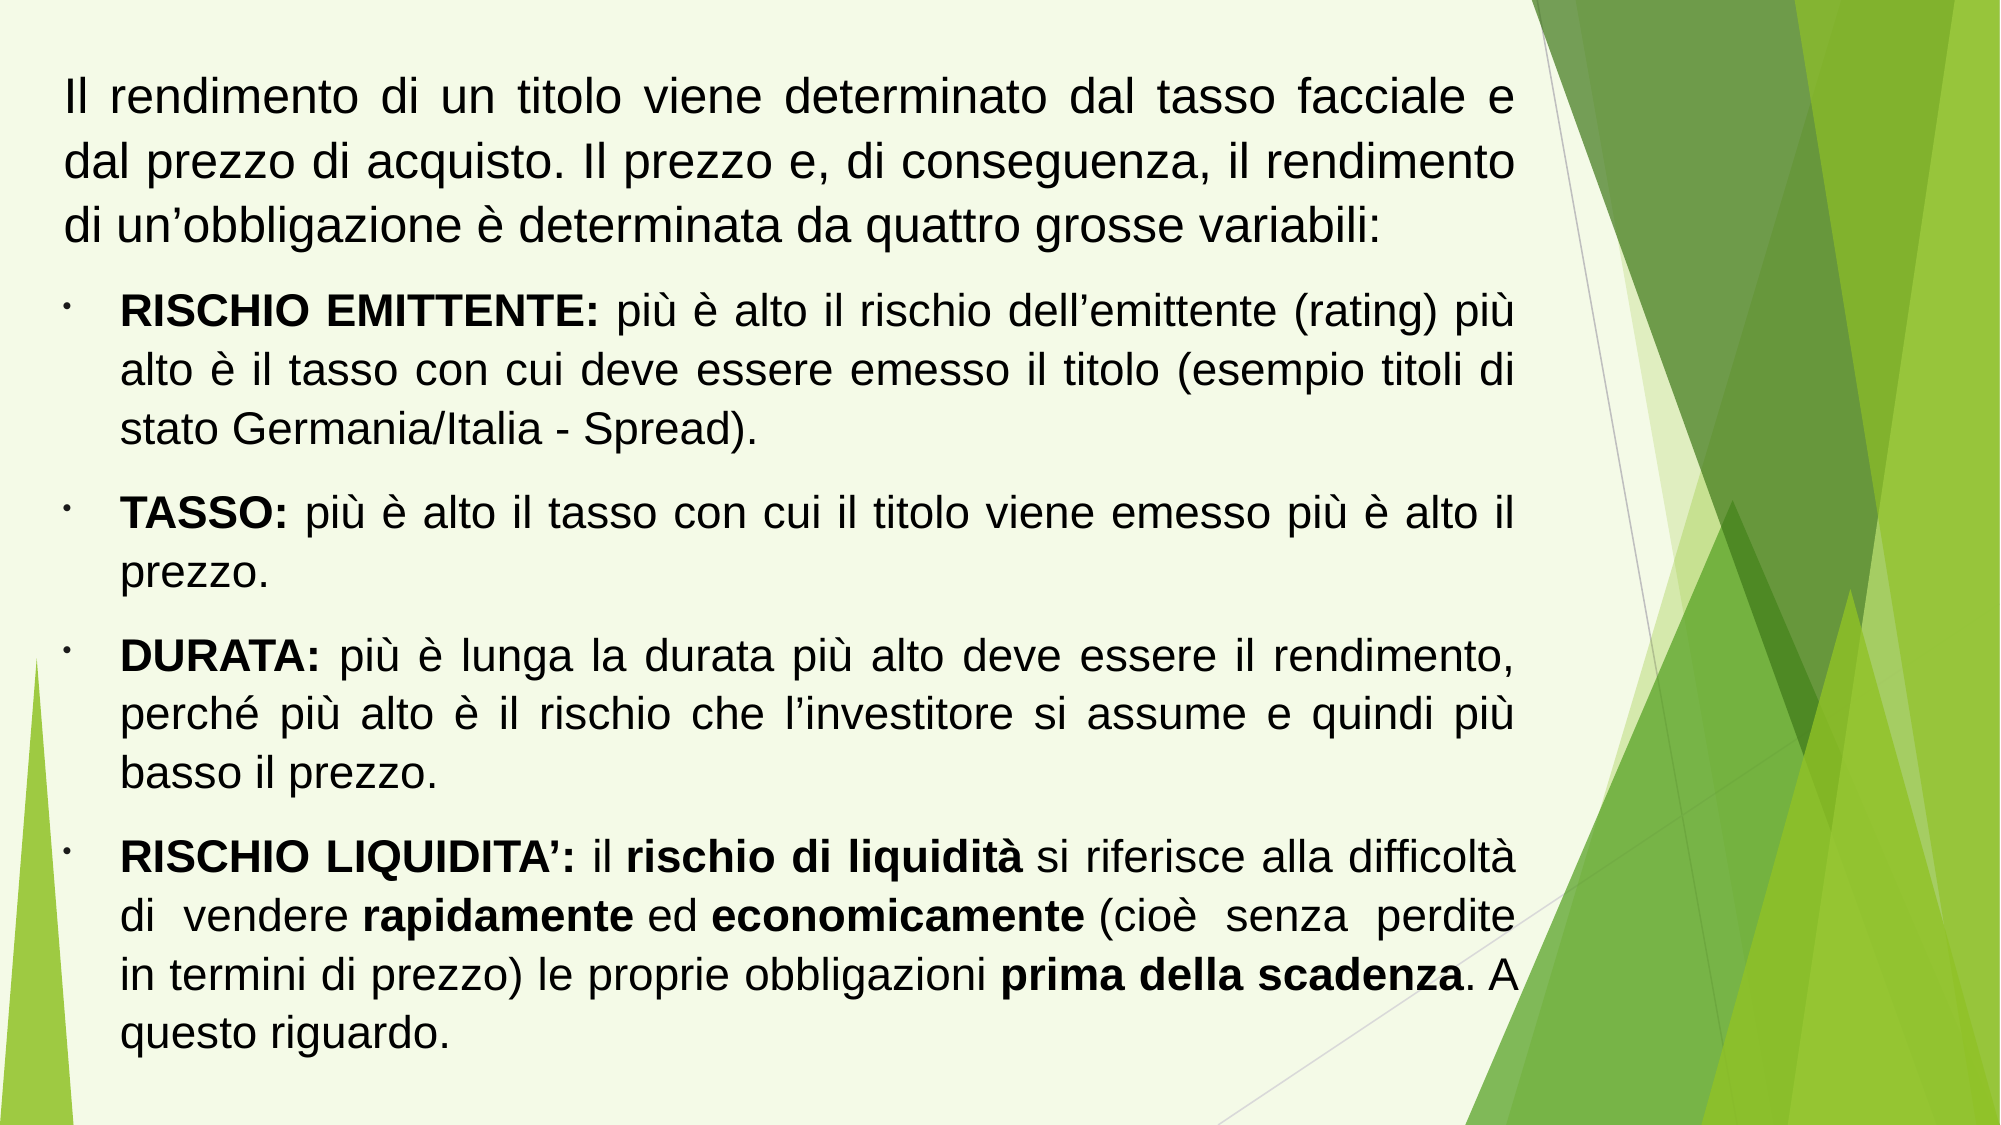

Il rendimento di un titolo viene determinato dal tasso facciale e dal prezzo di acquisto. Il prezzo e, di conseguenza, il rendimento di un’obbligazione è determinata da quattro grosse variabili:
RISCHIO EMITTENTE: più è alto il rischio dell’emittente (rating) più alto è il tasso con cui deve essere emesso il titolo (esempio titoli di stato Germania/Italia - Spread).
TASSO: più è alto il tasso con cui il titolo viene emesso più è alto il prezzo.
DURATA: più è lunga la durata più alto deve essere il rendimento, perché più alto è il rischio che l’investitore si assume e quindi più basso il prezzo.
RISCHIO LIQUIDITA’: il rischio di liquidità si riferisce alla difficoltà di vendere rapidamente ed economicamente (cioè senza perdite in termini di prezzo) le proprie obbligazioni prima della scadenza. A questo riguardo.